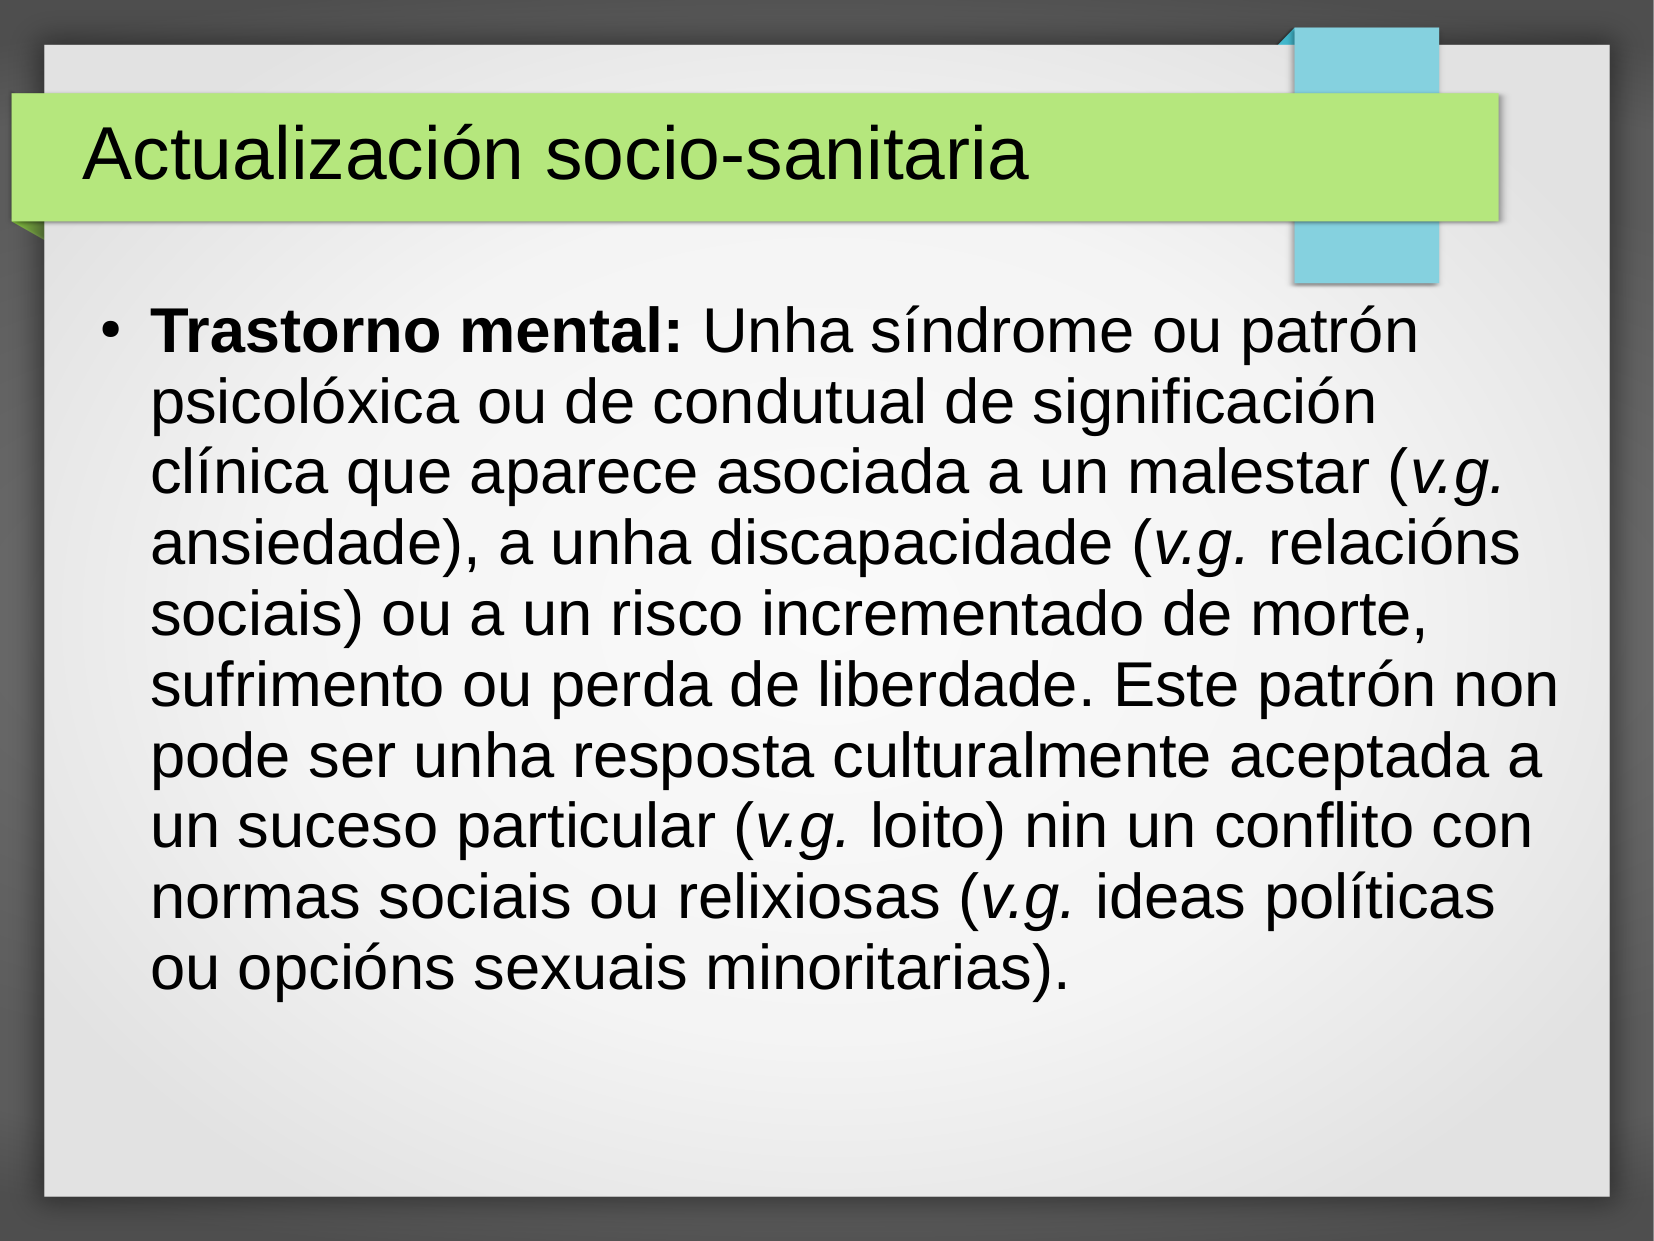

# Actualización socio-sanitaria
Trastorno mental: Unha síndrome ou patrón psicolóxica ou de condutual de significación clínica que aparece asociada a un malestar (v.g. ansiedade), a unha discapacidade (v.g. relacións sociais) ou a un risco incrementado de morte, sufrimento ou perda de liberdade. Este patrón non pode ser unha resposta culturalmente aceptada a un suceso particular (v.g. loito) nin un conflito con normas sociais ou relixiosas (v.g. ideas políticas ou opcións sexuais minoritarias).